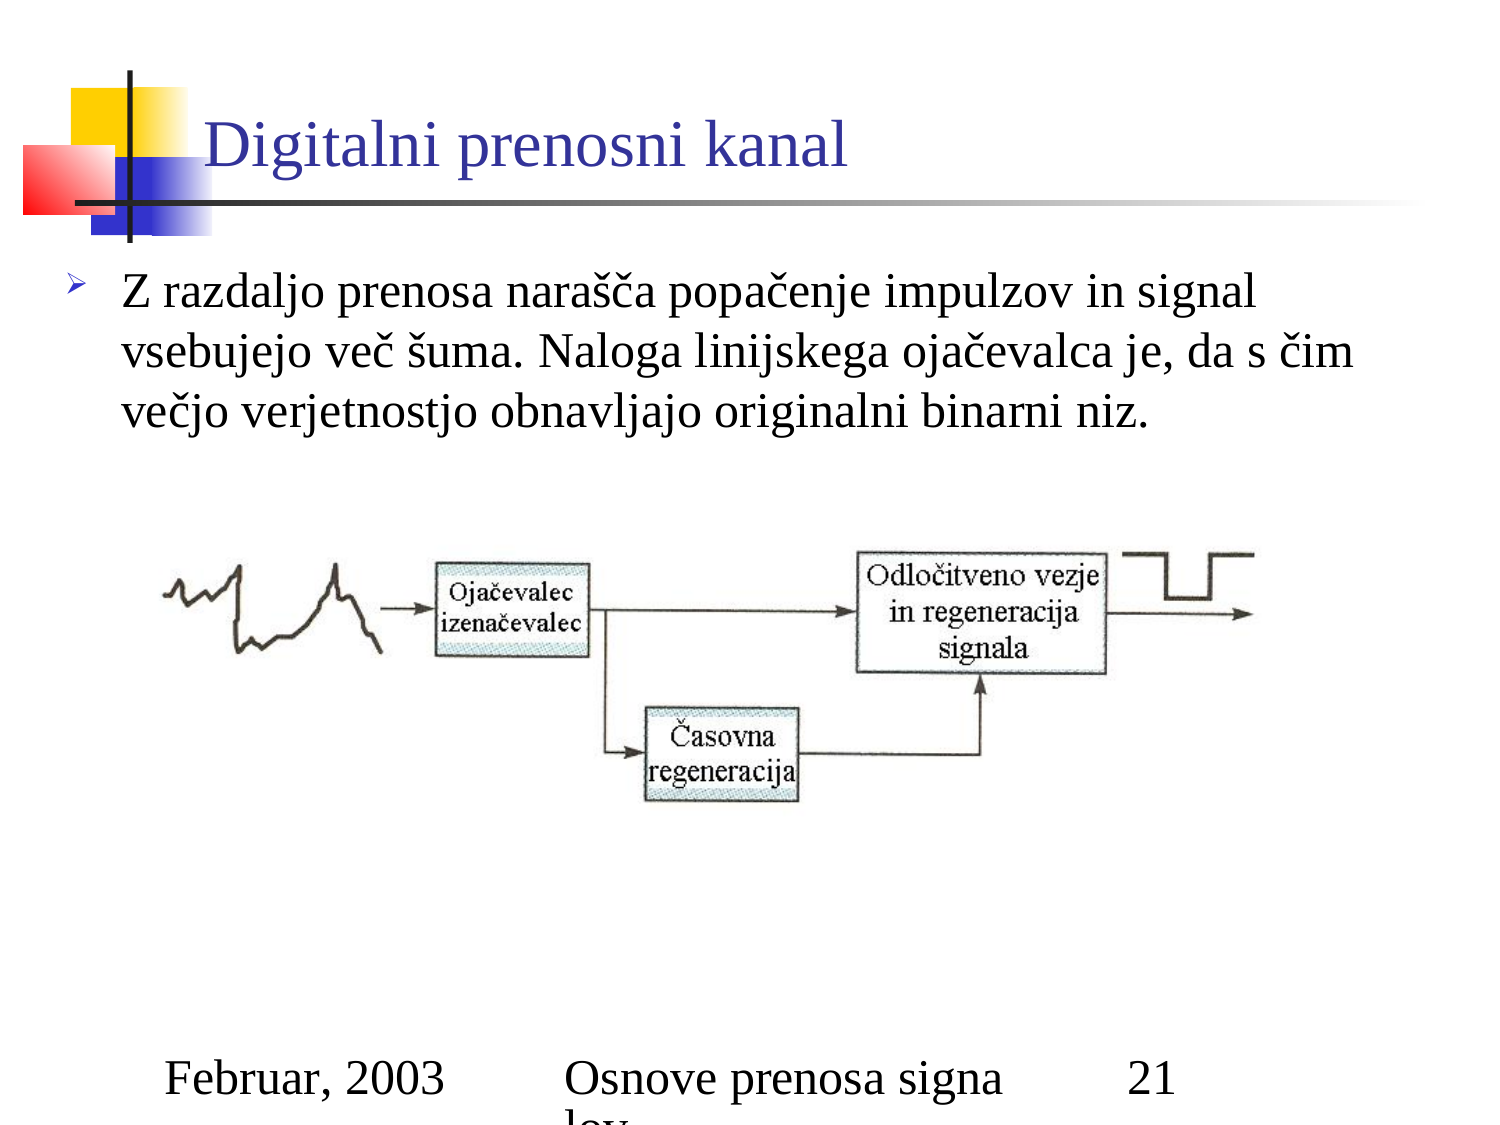

# Digitalni prenosni kanal
Z razdaljo prenosa narašča popačenje impulzov in signal vsebujejo več šuma. Naloga linijskega ojačevalca je, da s čim večjo verjetnostjo obnavljajo originalni binarni niz.
Februar, 2003
Osnove prenosa signalov
21